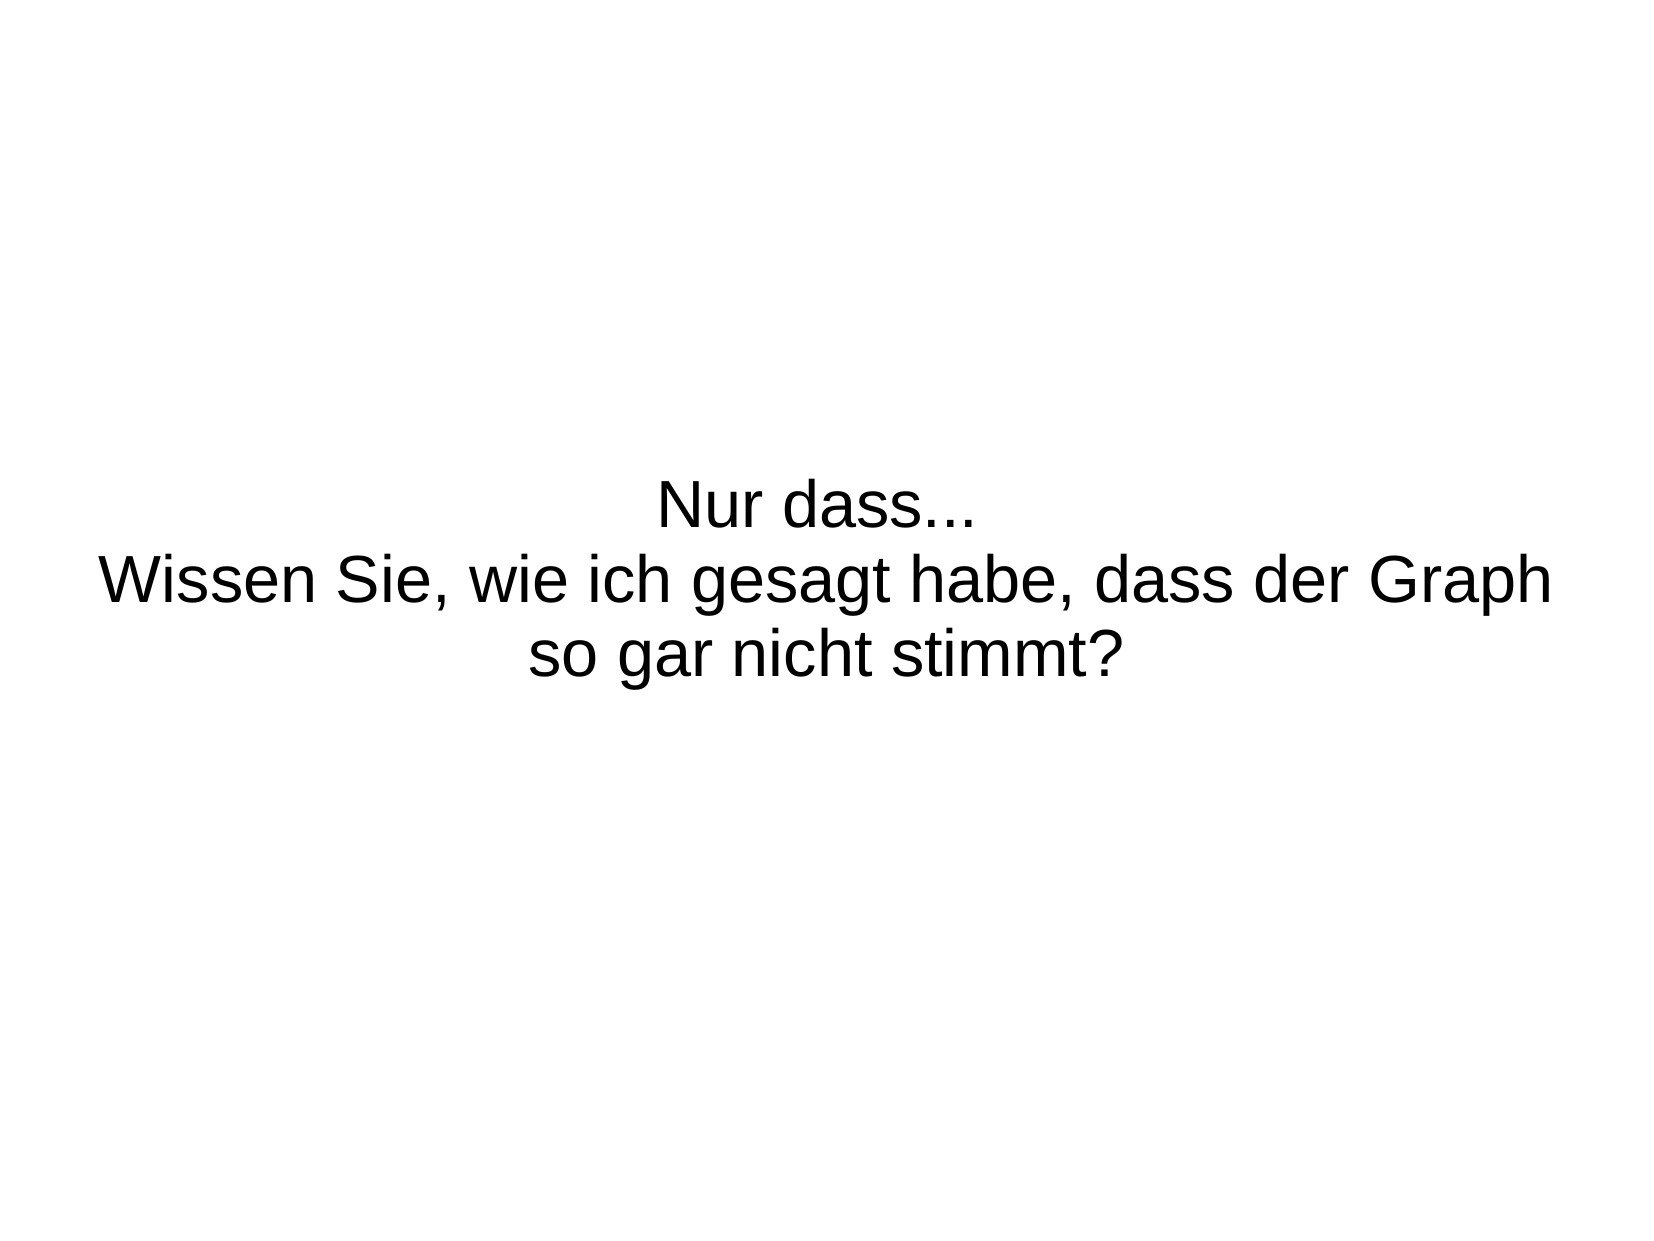

# Nur dass...
Wissen Sie, wie ich gesagt habe, dass der Graph so gar nicht stimmt?